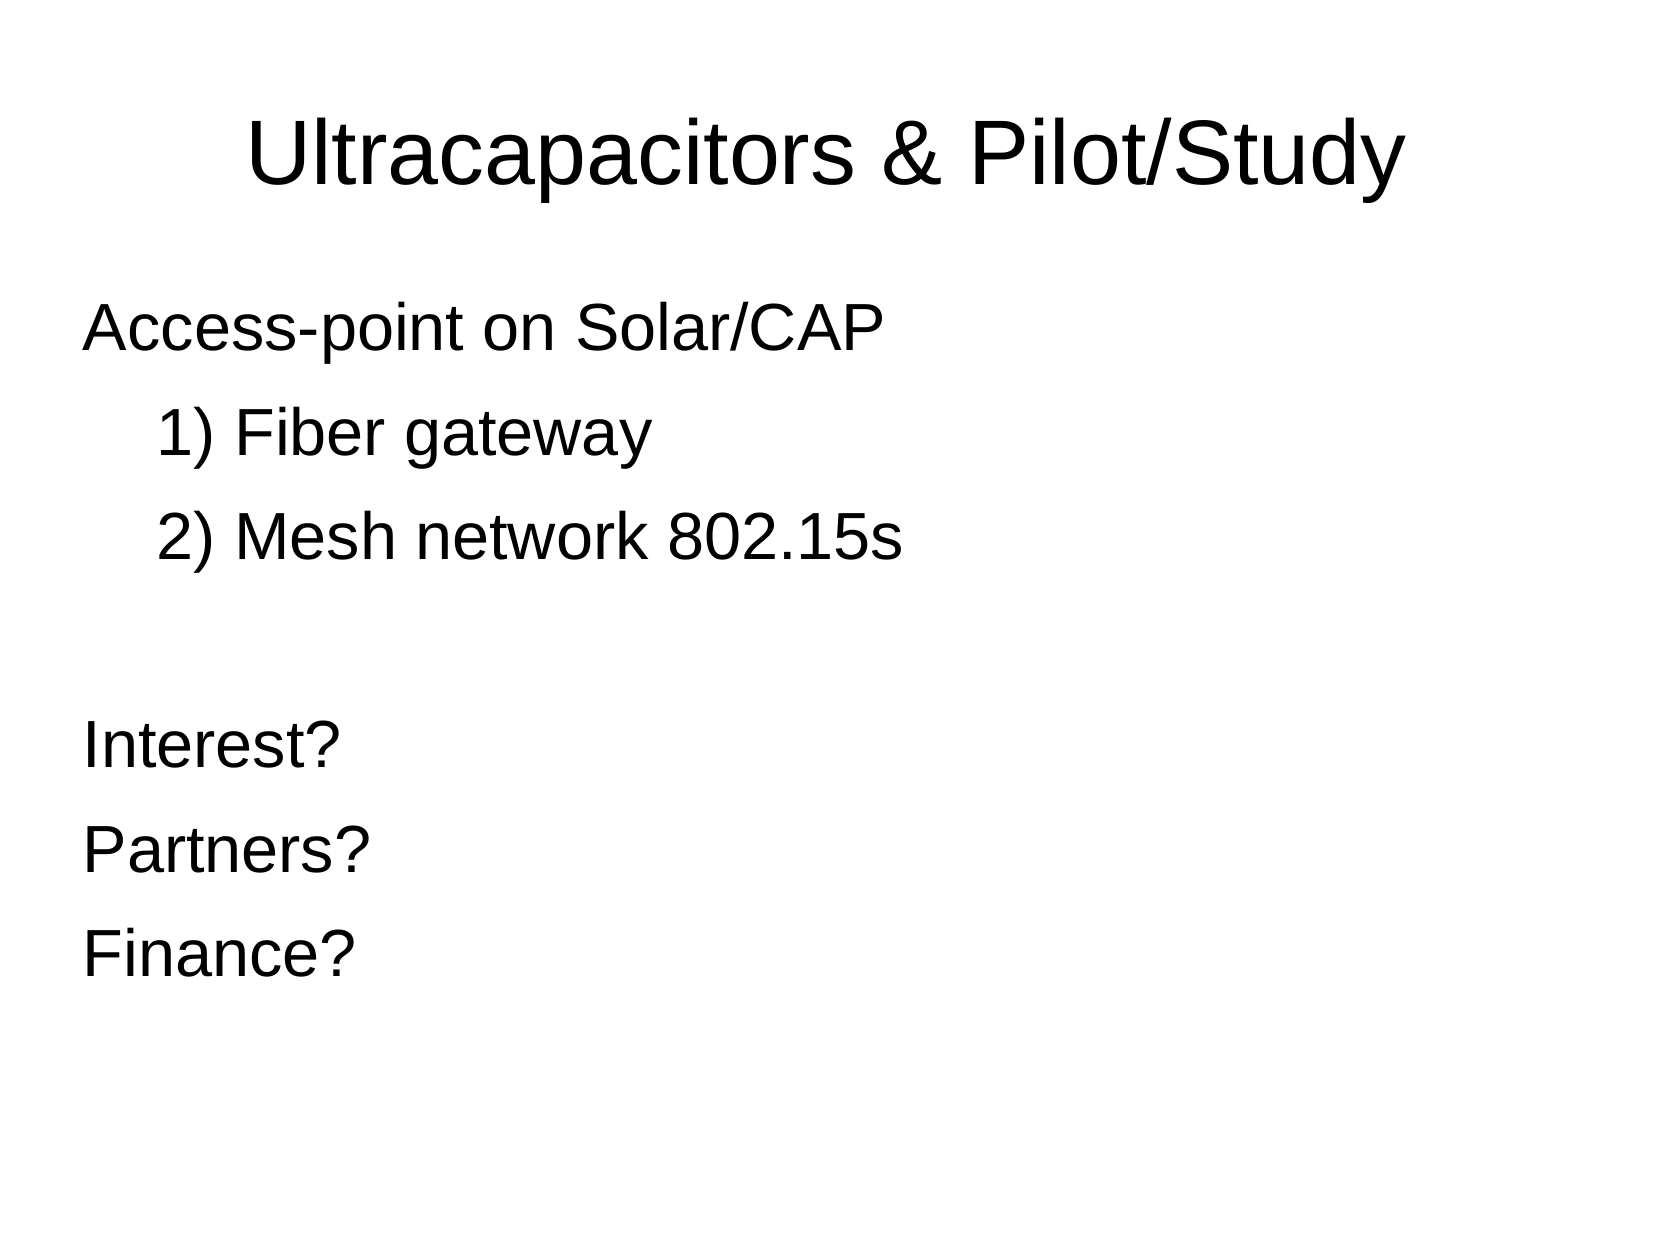

# Ultracapacitors & Pilot/Study
Access-point on Solar/CAP
 1) Fiber gateway
 2) Mesh network 802.15s
Interest?
Partners?
Finance?